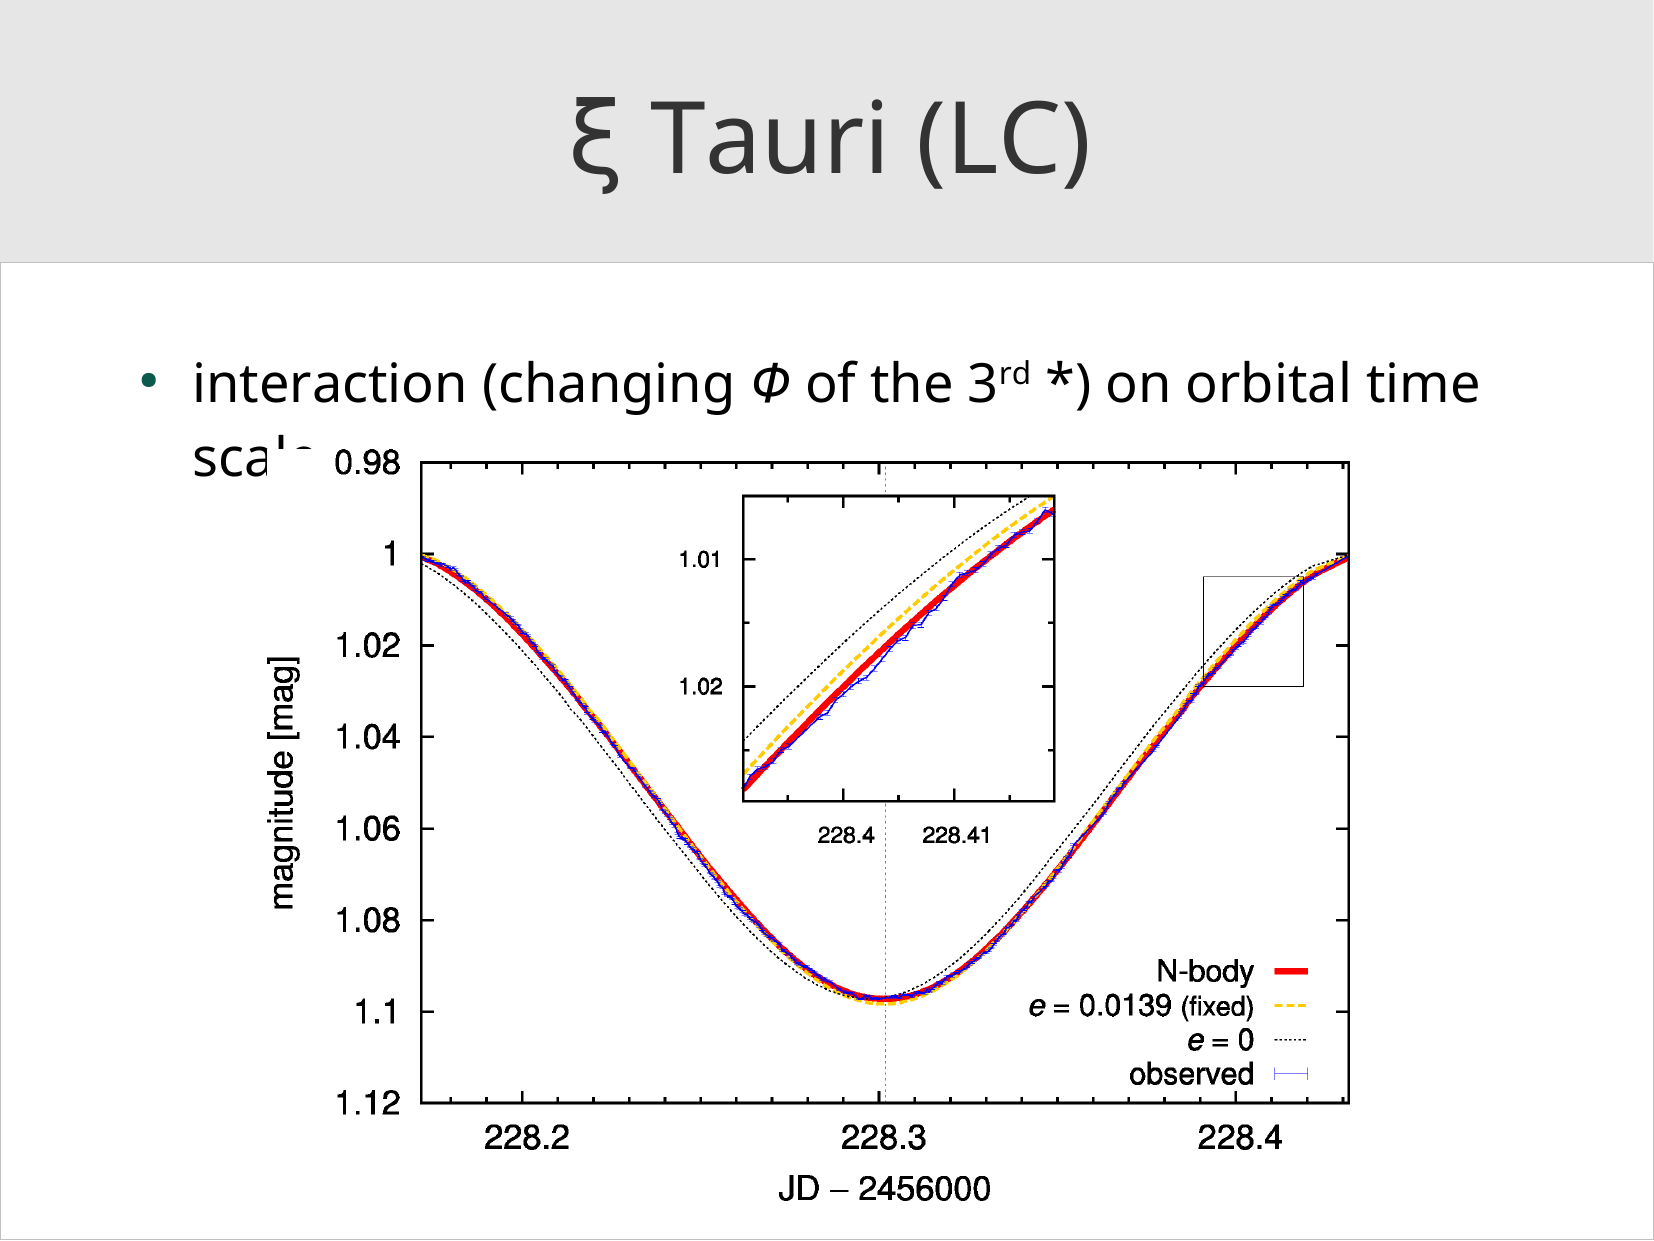

# ξ Tauri (LC)
interaction (changing Φ of the 3rd *) on orbital time scale